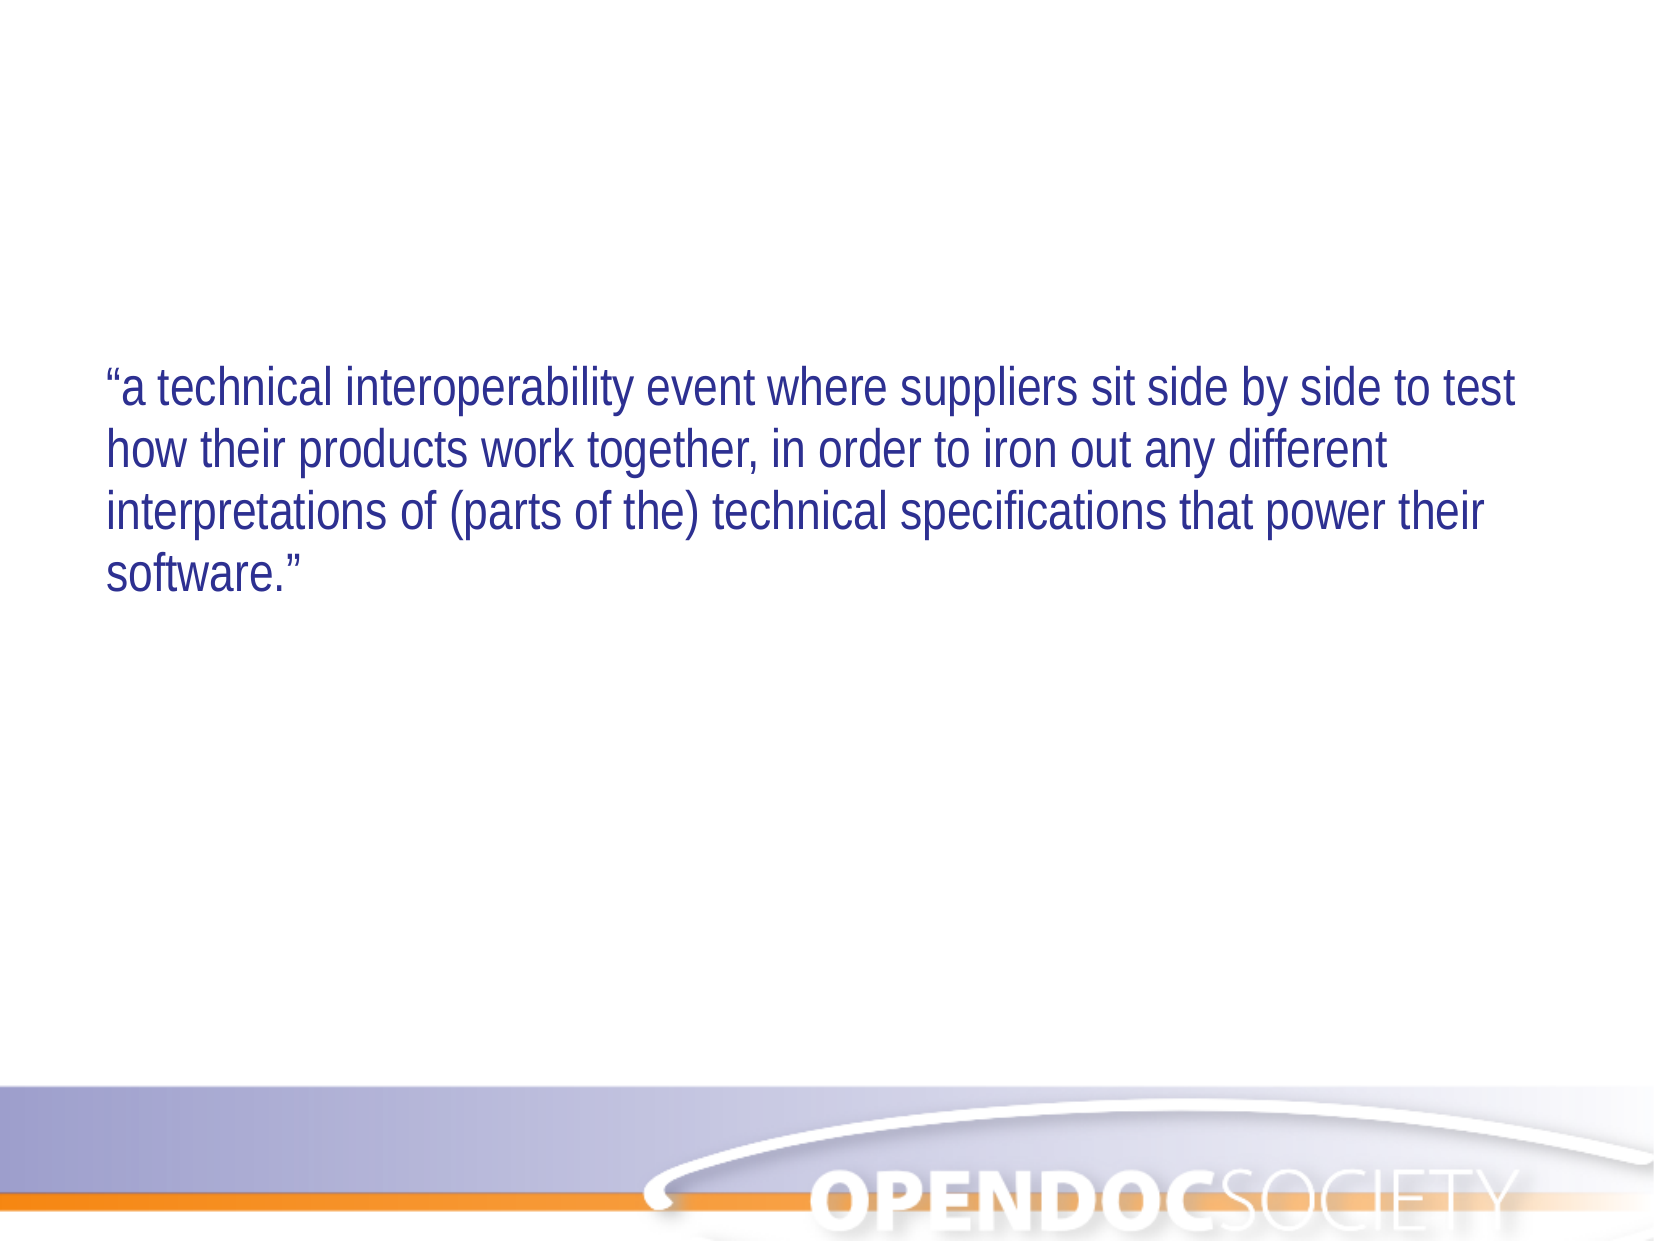

# “a technical interoperability event where suppliers sit side by side to test how their products work together, in order to iron out any different interpretations of (parts of the) technical specifications that power their software.”